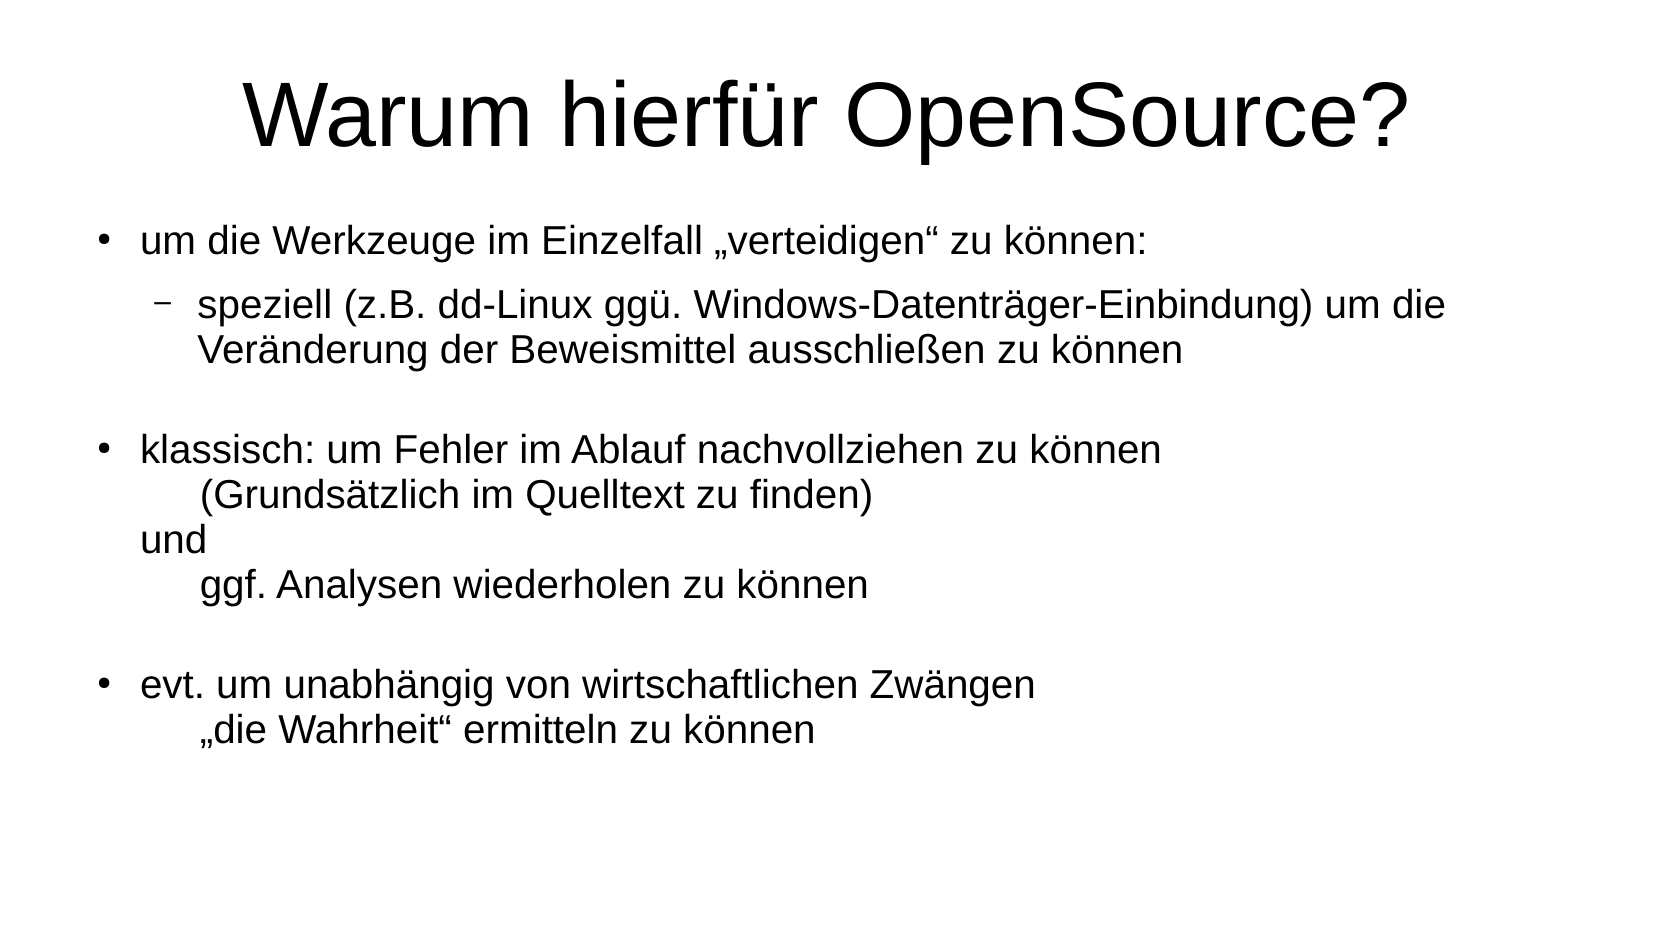

# Warum hierfür OpenSource?
um die Werkzeuge im Einzelfall „verteidigen“ zu können:
speziell (z.B. dd-Linux ggü. Windows-Datenträger-Einbindung) um die Veränderung der Beweismittel ausschließen zu können
klassisch: um Fehler im Ablauf nachvollziehen zu können
	(Grundsätzlich im Quelltext zu finden)
und
	ggf. Analysen wiederholen zu können
evt. um unabhängig von wirtschaftlichen Zwängen
	„die Wahrheit“ ermitteln zu können